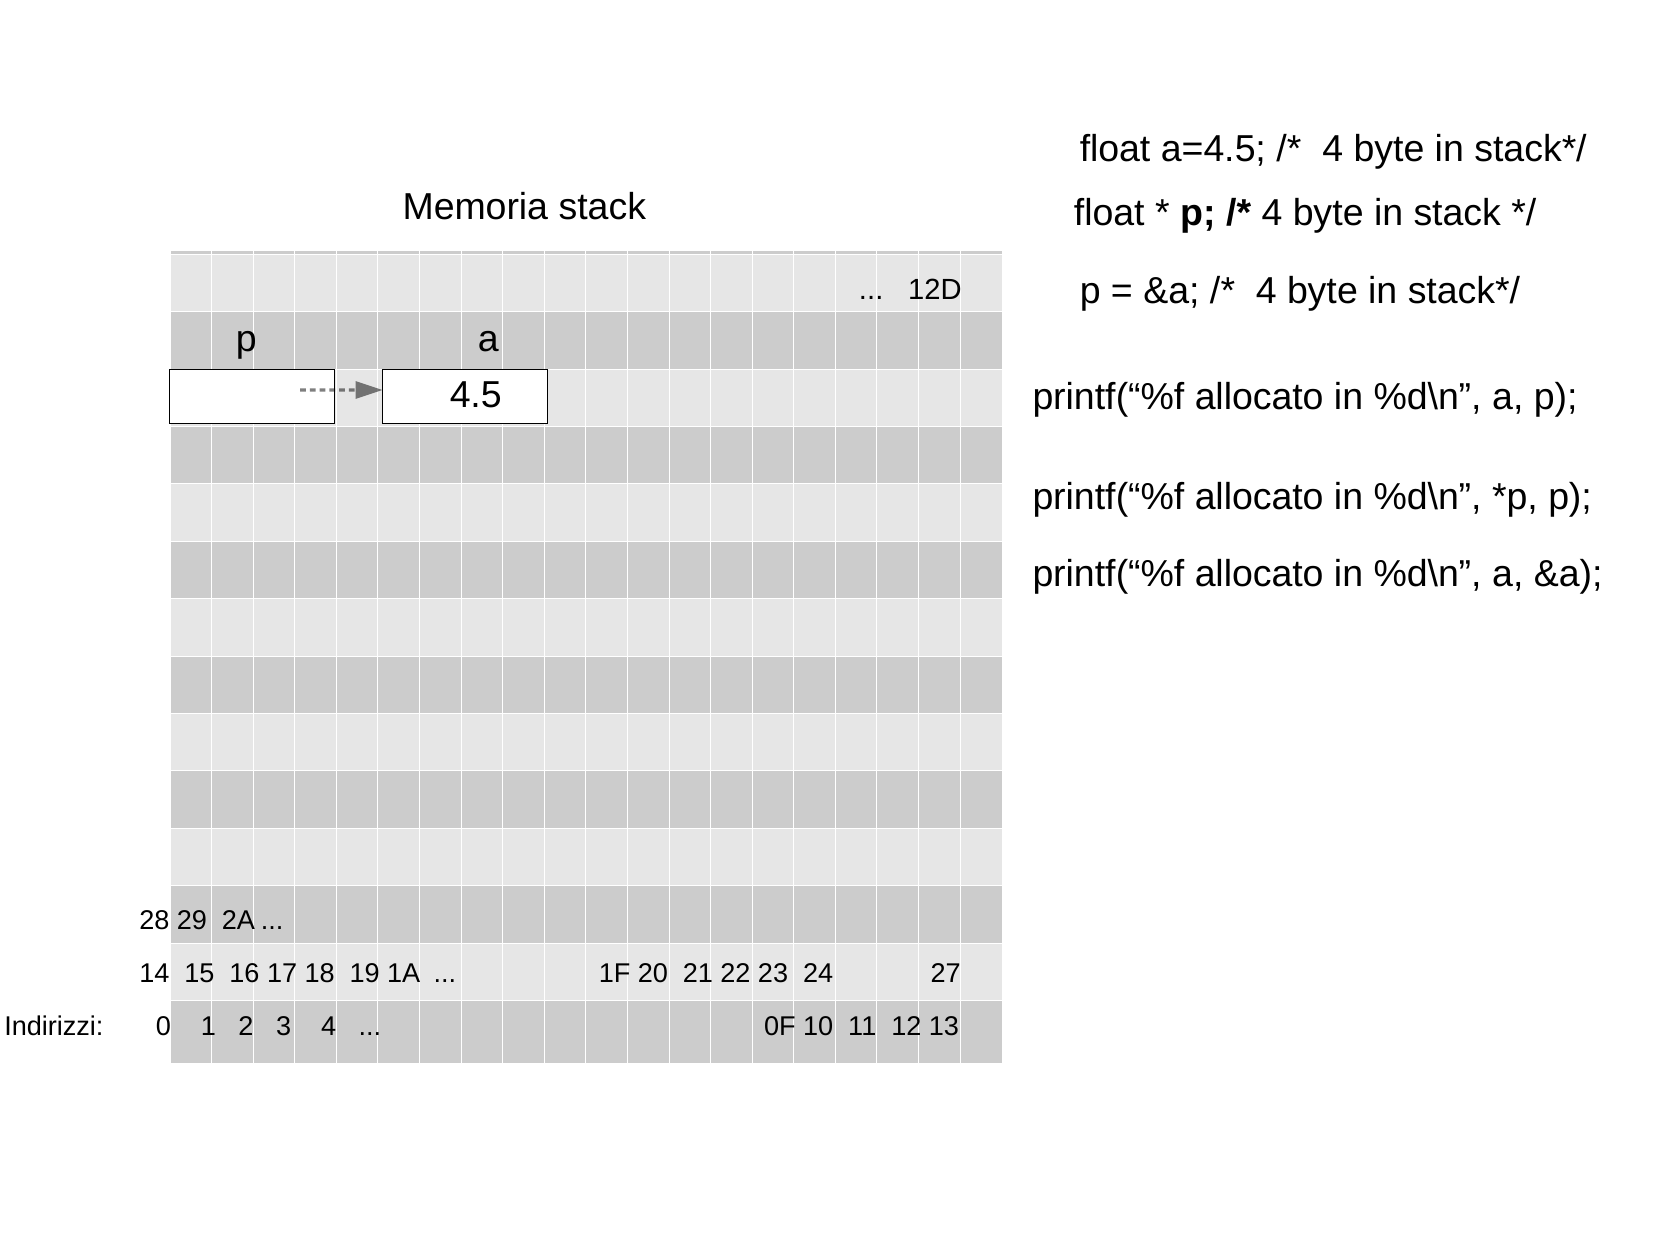

float a=4.5; /* 4 byte in stack*/
| | | | | | | | | | | | | | | | | | | | |
| --- | --- | --- | --- | --- | --- | --- | --- | --- | --- | --- | --- | --- | --- | --- | --- | --- | --- | --- | --- |
| | | | | | | | | | | | | | | | | | | | |
| | | | | | | | | | | | | | | | | | | | |
| | | | | | | | | | | | | | | | | | | | |
| | | | | | | | | | | | | | | | | | | | |
| | | | | | | | | | | | | | | | | | | | |
| | | | | | | | | | | | | | | | | | | | |
| | | | | | | | | | | | | | | | | | | | |
| | | | | | | | | | | | | | | | | | | | |
| | | | | | | | | | | | | | | | | | | | |
| | | | | | | | | | | | | | | | | | | | |
| | | | | | | | | | | | | | | | | | | | |
| | | | | | | | | | | | | | | | | | | | |
| | | | | | | | | | | | | | | | | | | | |
| | | | | | | | | | | | | | | | | | | | |
| | | | | | | | | | | | | | | | | | | | |
| | | | | | | | | | | | | | | | | | | | |
| | | | | | | | | | | | | | | | | | | | |
| | | | | | | | | | | | | | | | | | | | |
| | | | | | | | | | | | | | | | | | | | |
Memoria stack
float * p; /* 4 byte in stack */
p = &a; /* 4 byte in stack*/
 ... 12D
p
a
4.5
printf(“%f allocato in %d\n”, a, p);
printf(“%f allocato in %d\n”, *p, p);
printf(“%f allocato in %d\n”, a, &a);
 28 29 2A ...
 14 15 16 17 18 19 1A ... 1F 20 21 22 23 24 27
Indirizzi: 0 1 2 3 4 ... 0F 10 11 12 13